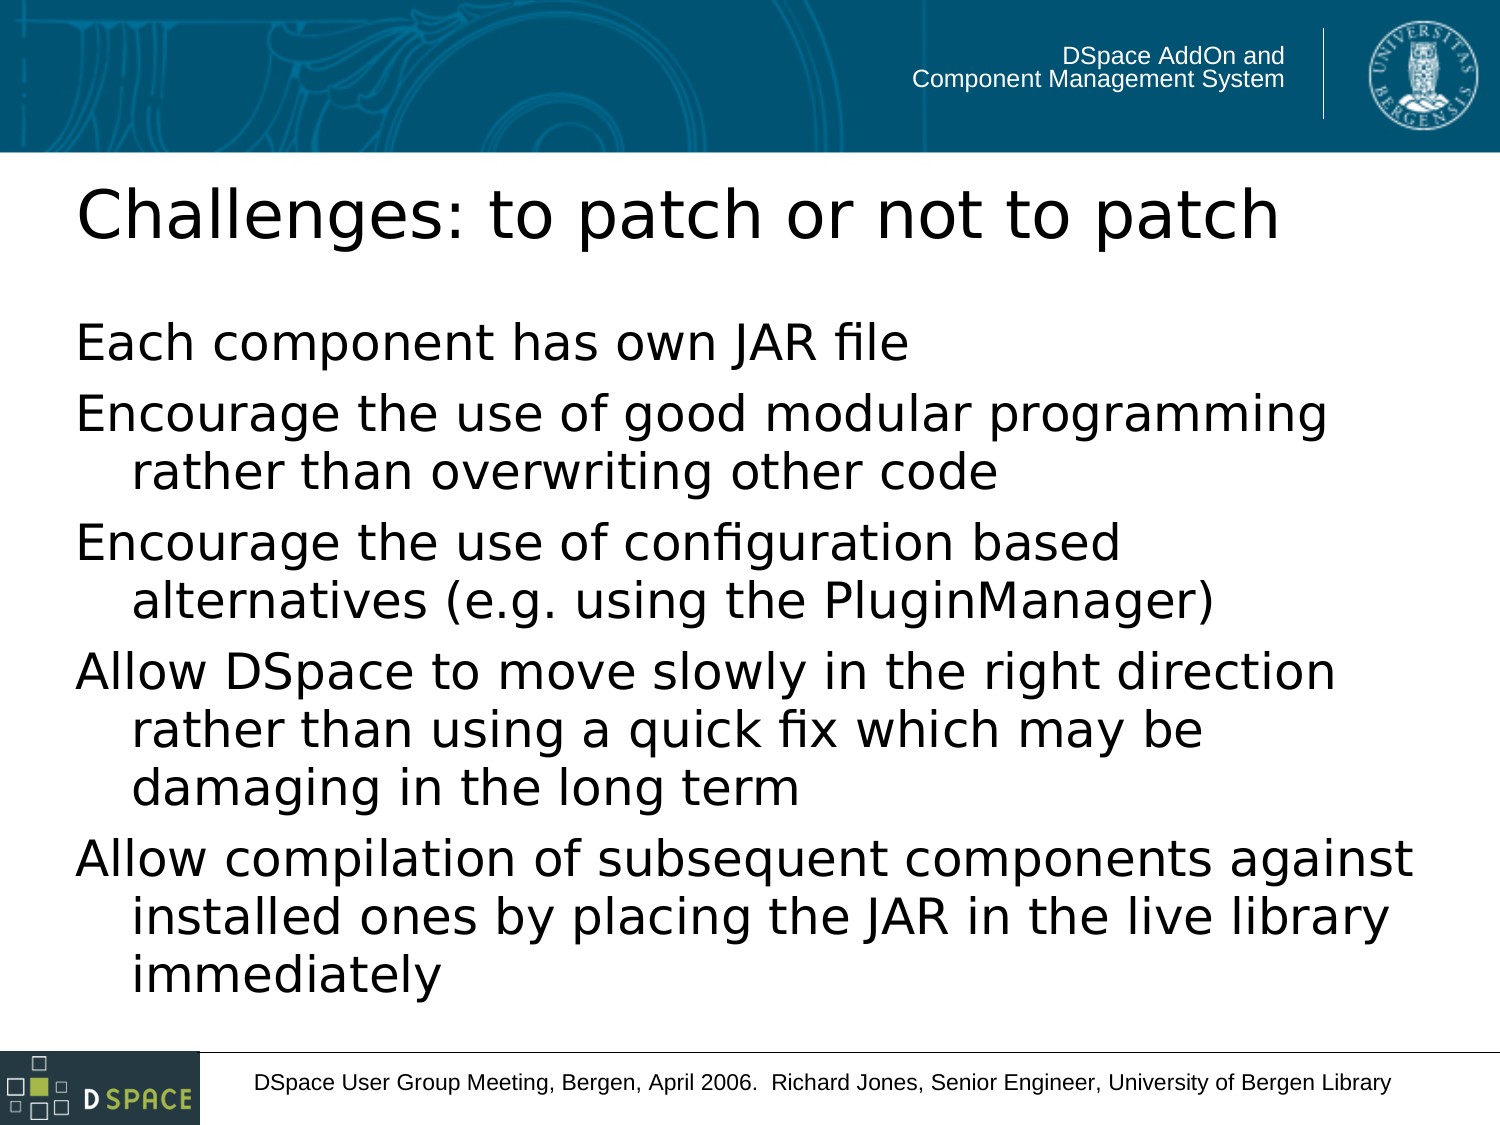

# Challenges: to patch or not to patch
Each component has own JAR file
Encourage the use of good modular programming rather than overwriting other code
Encourage the use of configuration based alternatives (e.g. using the PluginManager)
Allow DSpace to move slowly in the right direction rather than using a quick fix which may be damaging in the long term
Allow compilation of subsequent components against installed ones by placing the JAR in the live library immediately